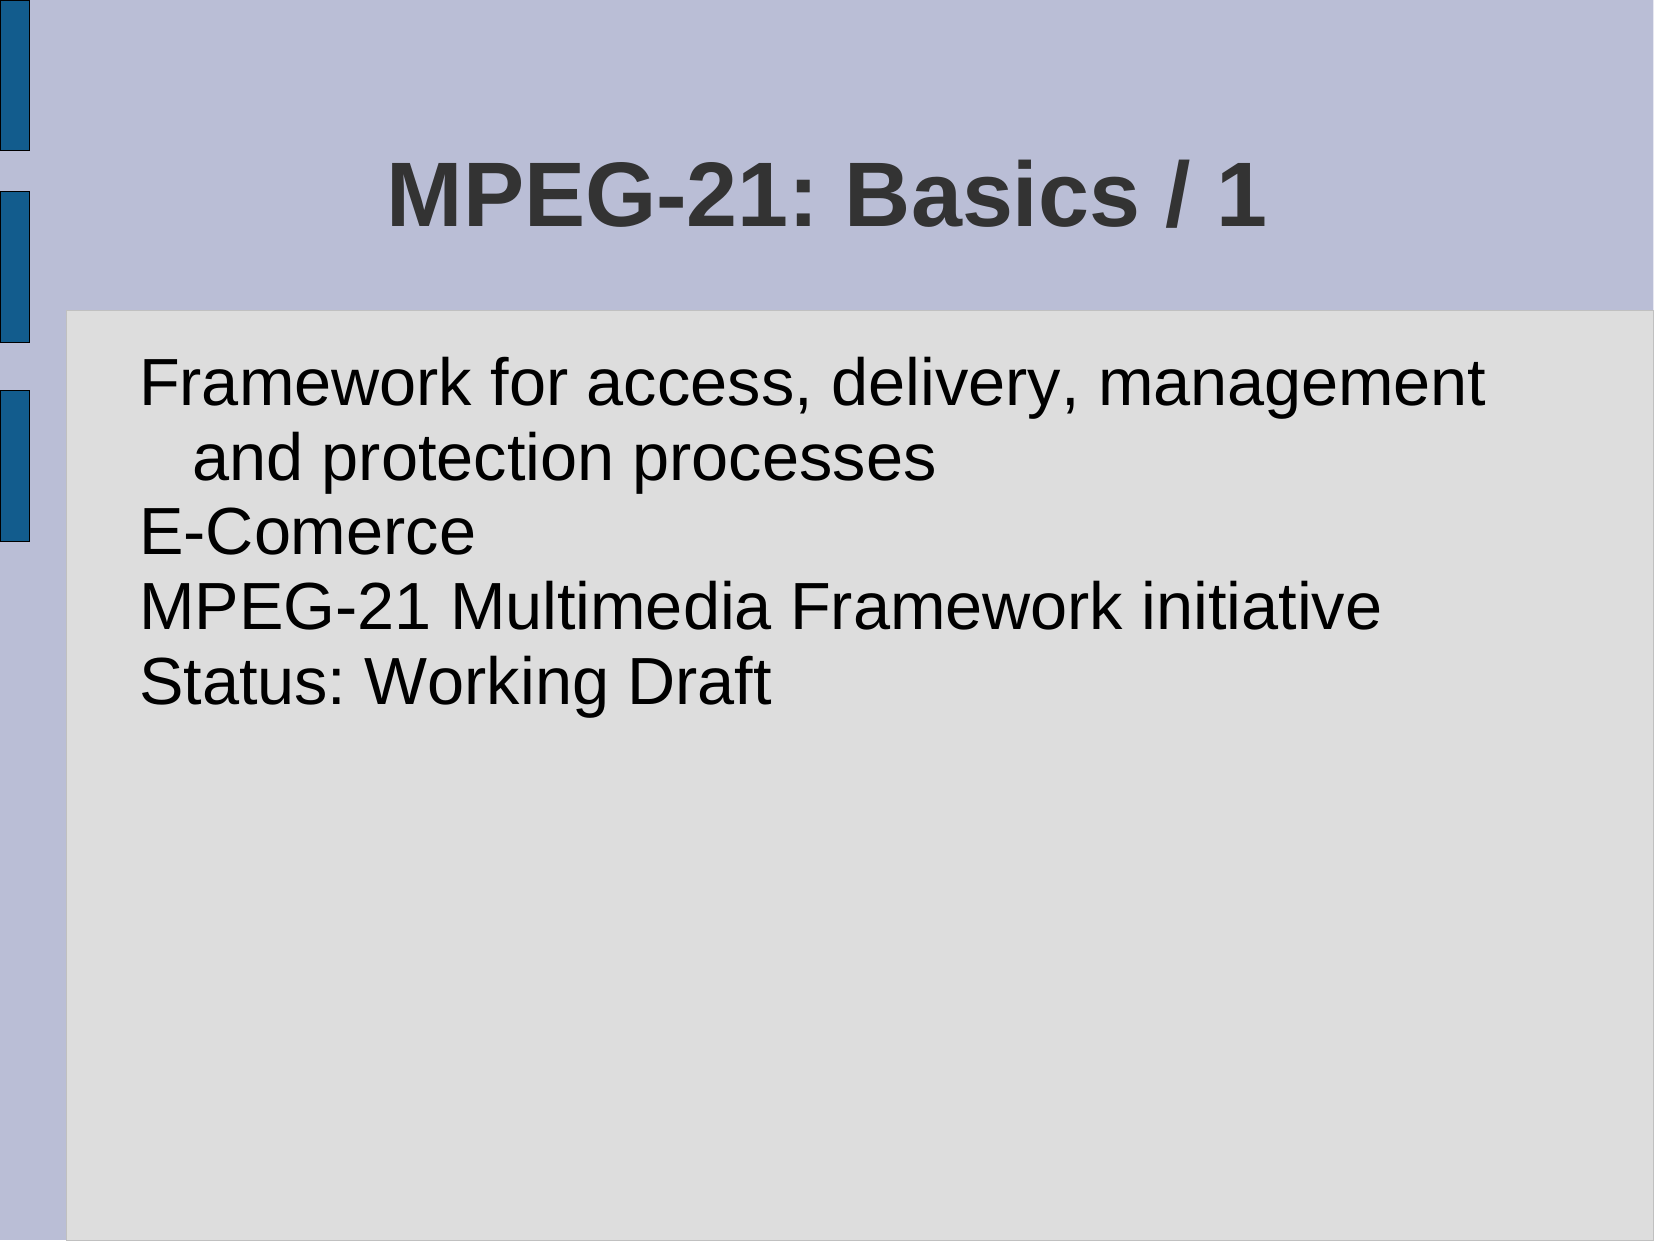

# MPEG-21: Basics / 1
Framework for access, delivery, management and protection processes
E-Comerce
MPEG-21 Multimedia Framework initiative
Status: Working Draft